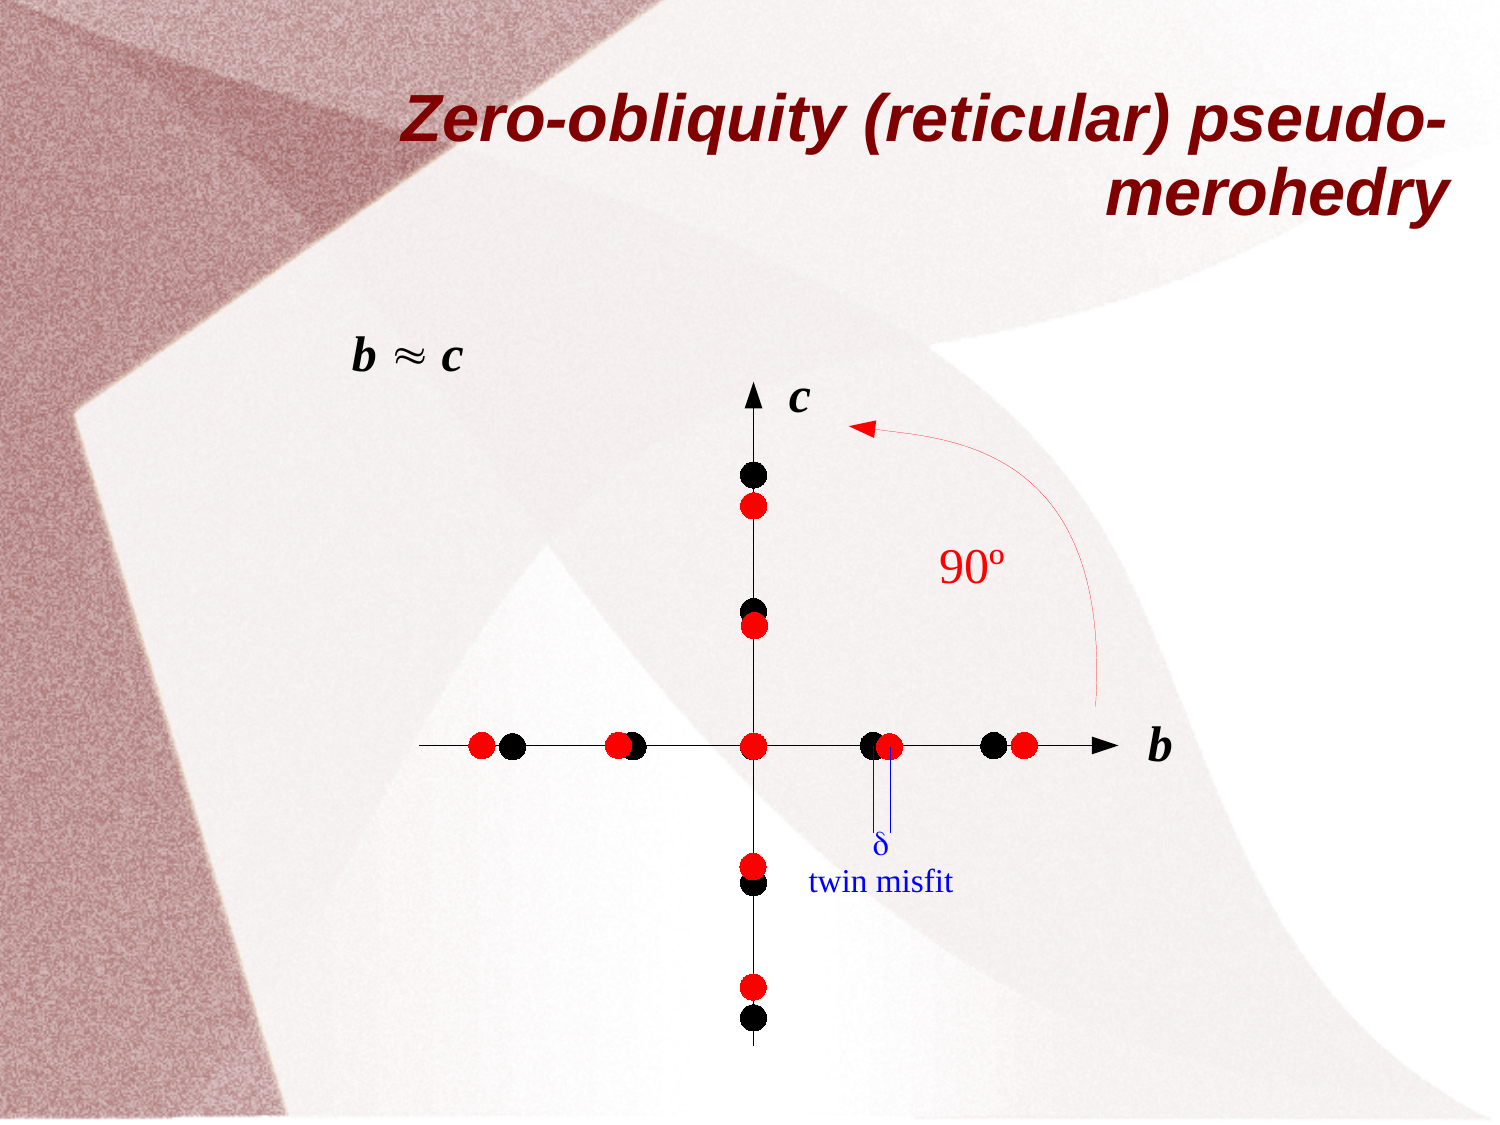

# Zero-obliquity (reticular) pseudo-merohedry
b  c
c
90º
b
d
twin misfit